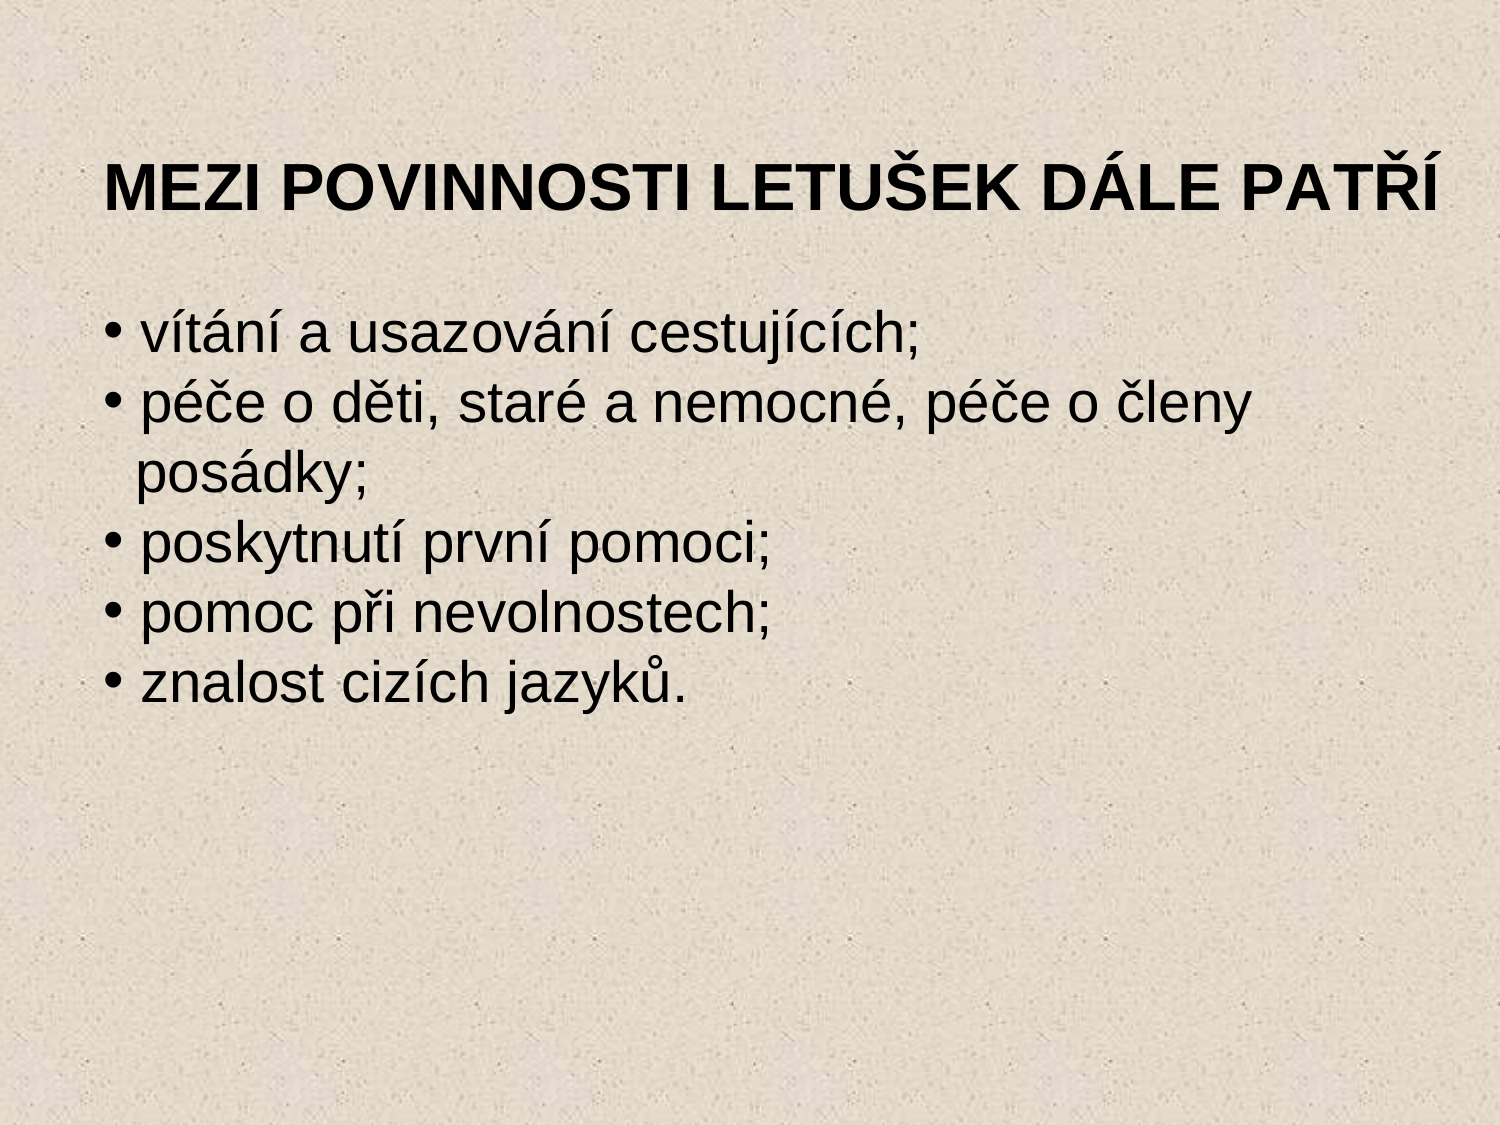

MEZI POVINNOSTI LETUŠEK DÁLE PATŘÍ
 vítání a usazování cestujících;
 péče o děti, staré a nemocné, péče o členy posádky;
 poskytnutí první pomoci;
 pomoc při nevolnostech;
 znalost cizích jazyků.